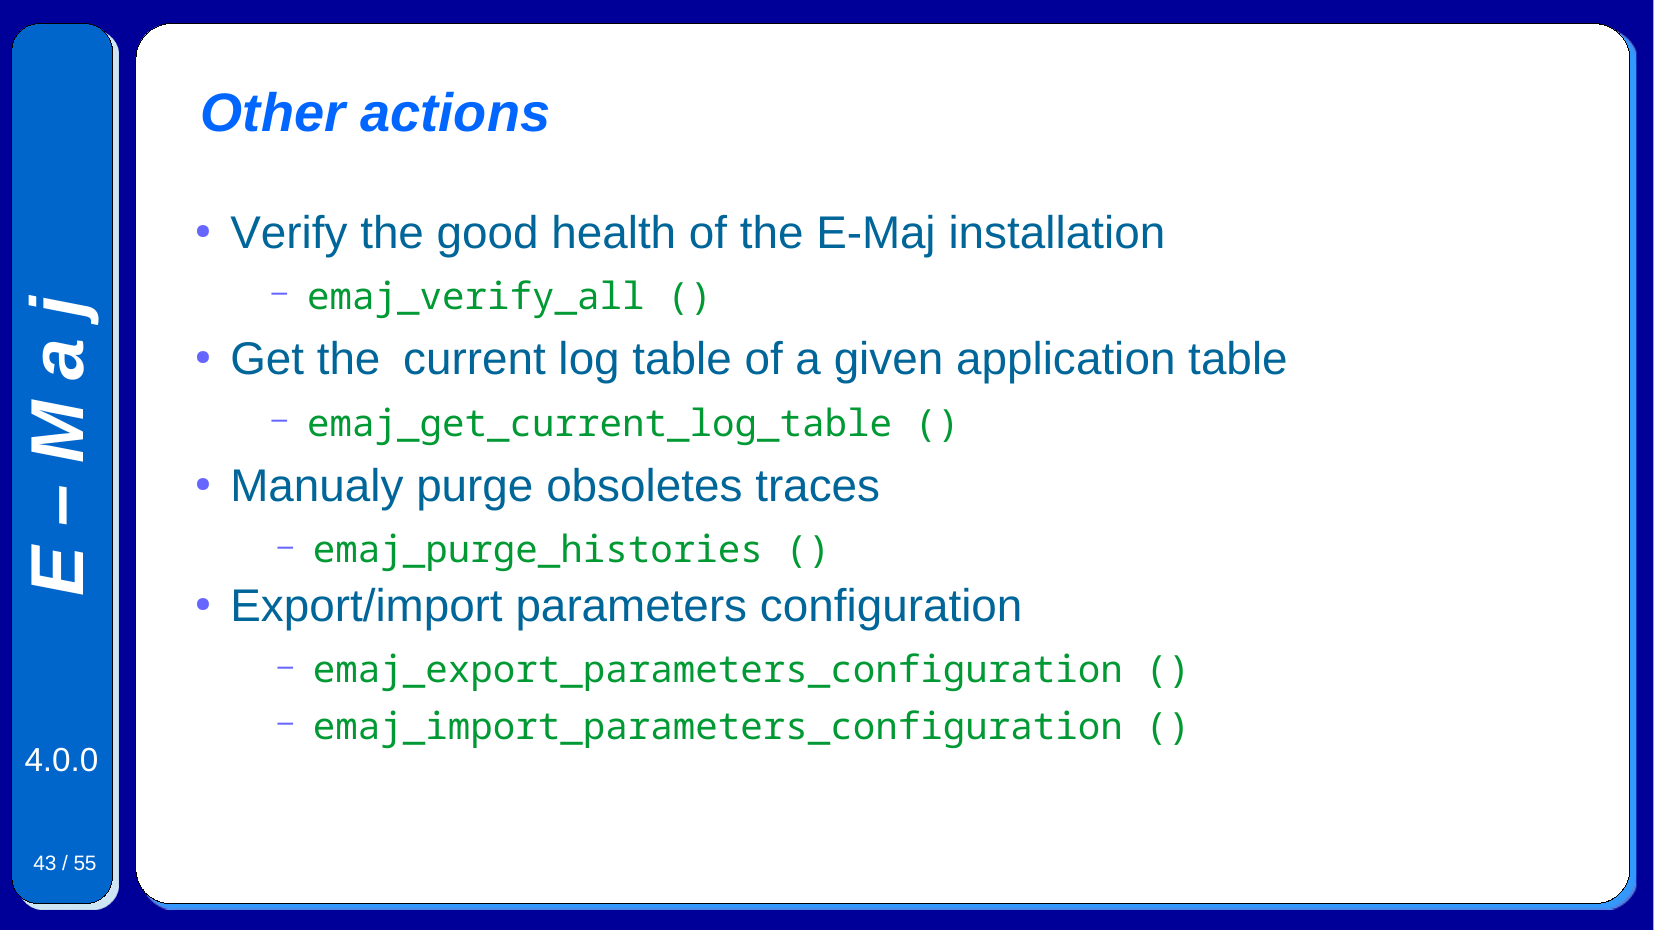

# Other actions
Verify the good health of the E-Maj installation
emaj_verify_all ()
Get the current log table of a given application table
emaj_get_current_log_table ()
Manualy purge obsoletes traces
emaj_purge_histories ()
Export/import parameters configuration
emaj_export_parameters_configuration ()
emaj_import_parameters_configuration ()